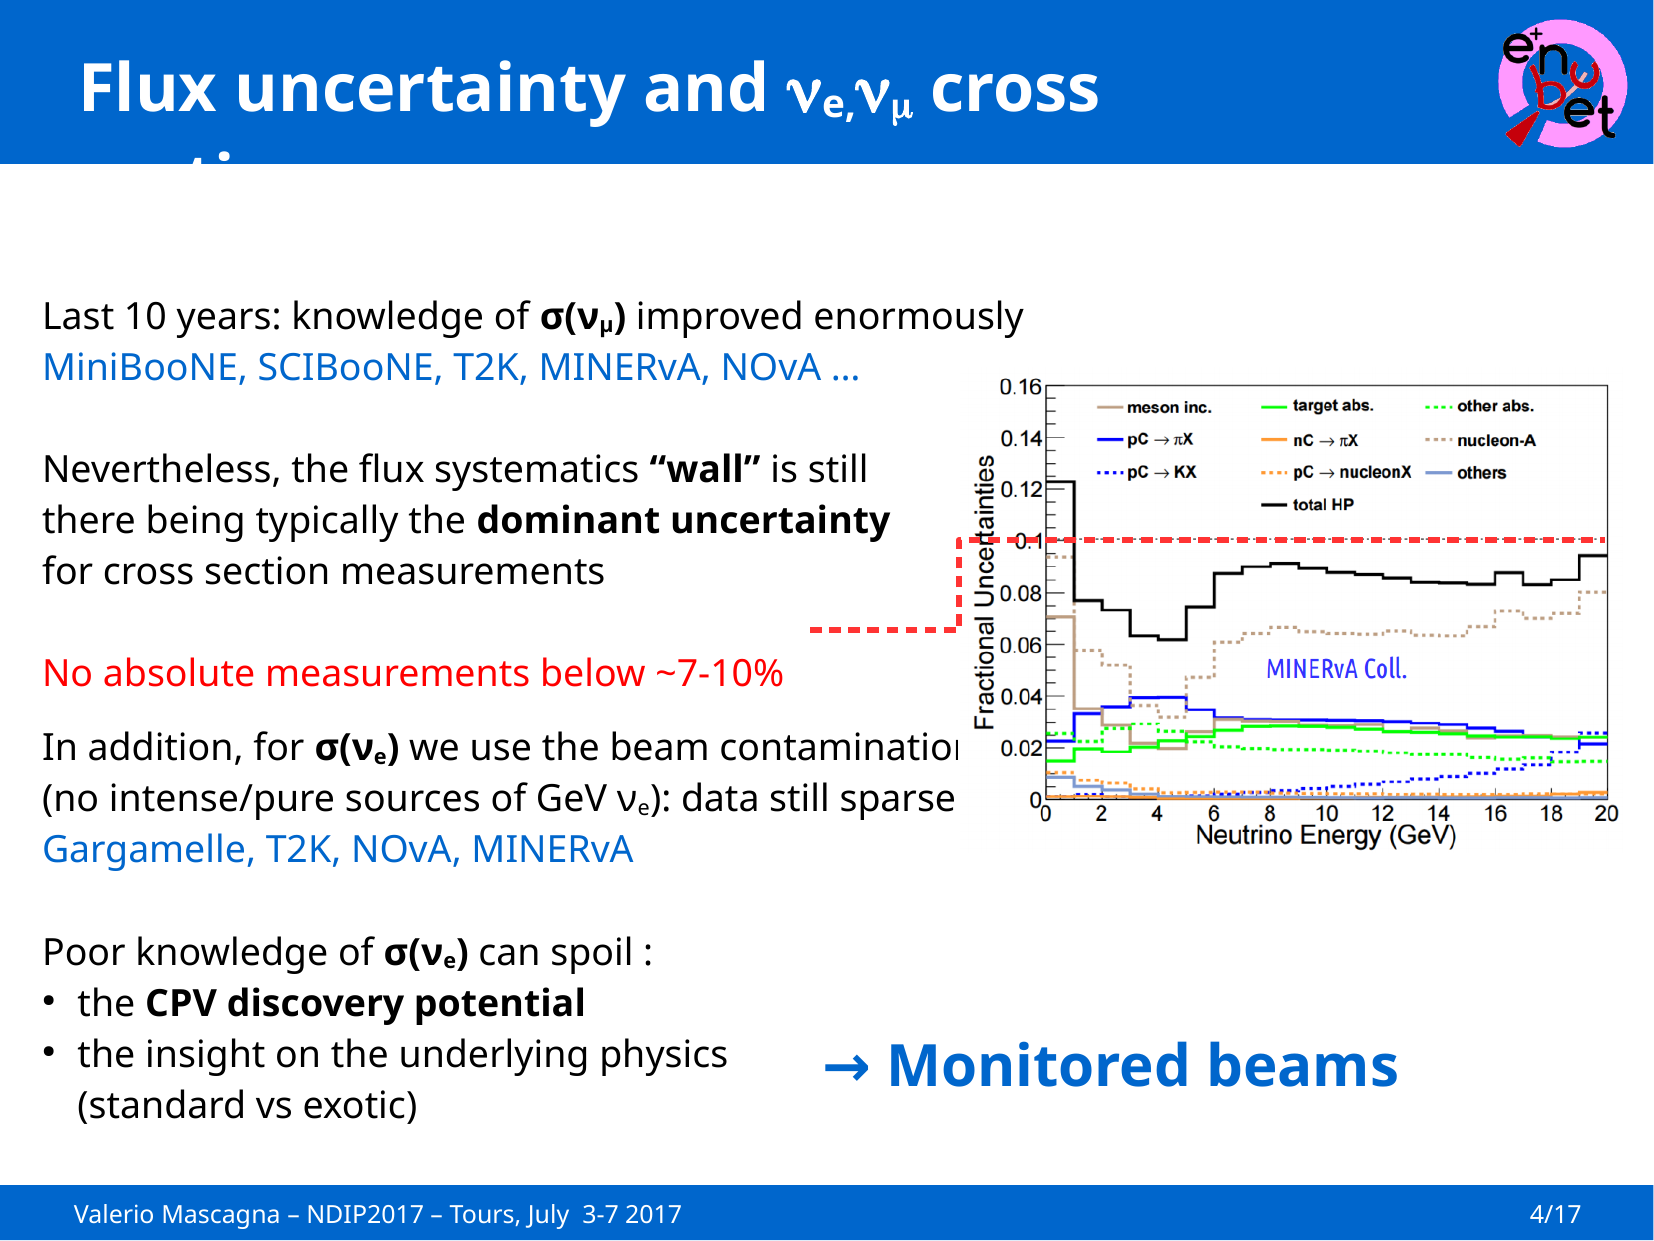

Flux uncertainty and ne,nm cross sections
Last 10 years: knowledge of σ(νμ) improved enormously
MiniBooNE, SCIBooNE, T2K, MINERvA, NOvA …
Nevertheless, the flux systematics “wall” is still there being typically the dominant uncertainty for cross section measurements
No absolute measurements below ~7-10%
In addition, for σ(νe) we use the beam contamination (no intense/pure sources of GeV νe): data still sparse Gargamelle, T2K, NOvA, MINERvA
Poor knowledge of σ(νe) can spoil :
the CPV discovery potential
the insight on the underlying physics
(standard vs exotic)
→ Monitored beams
d
4